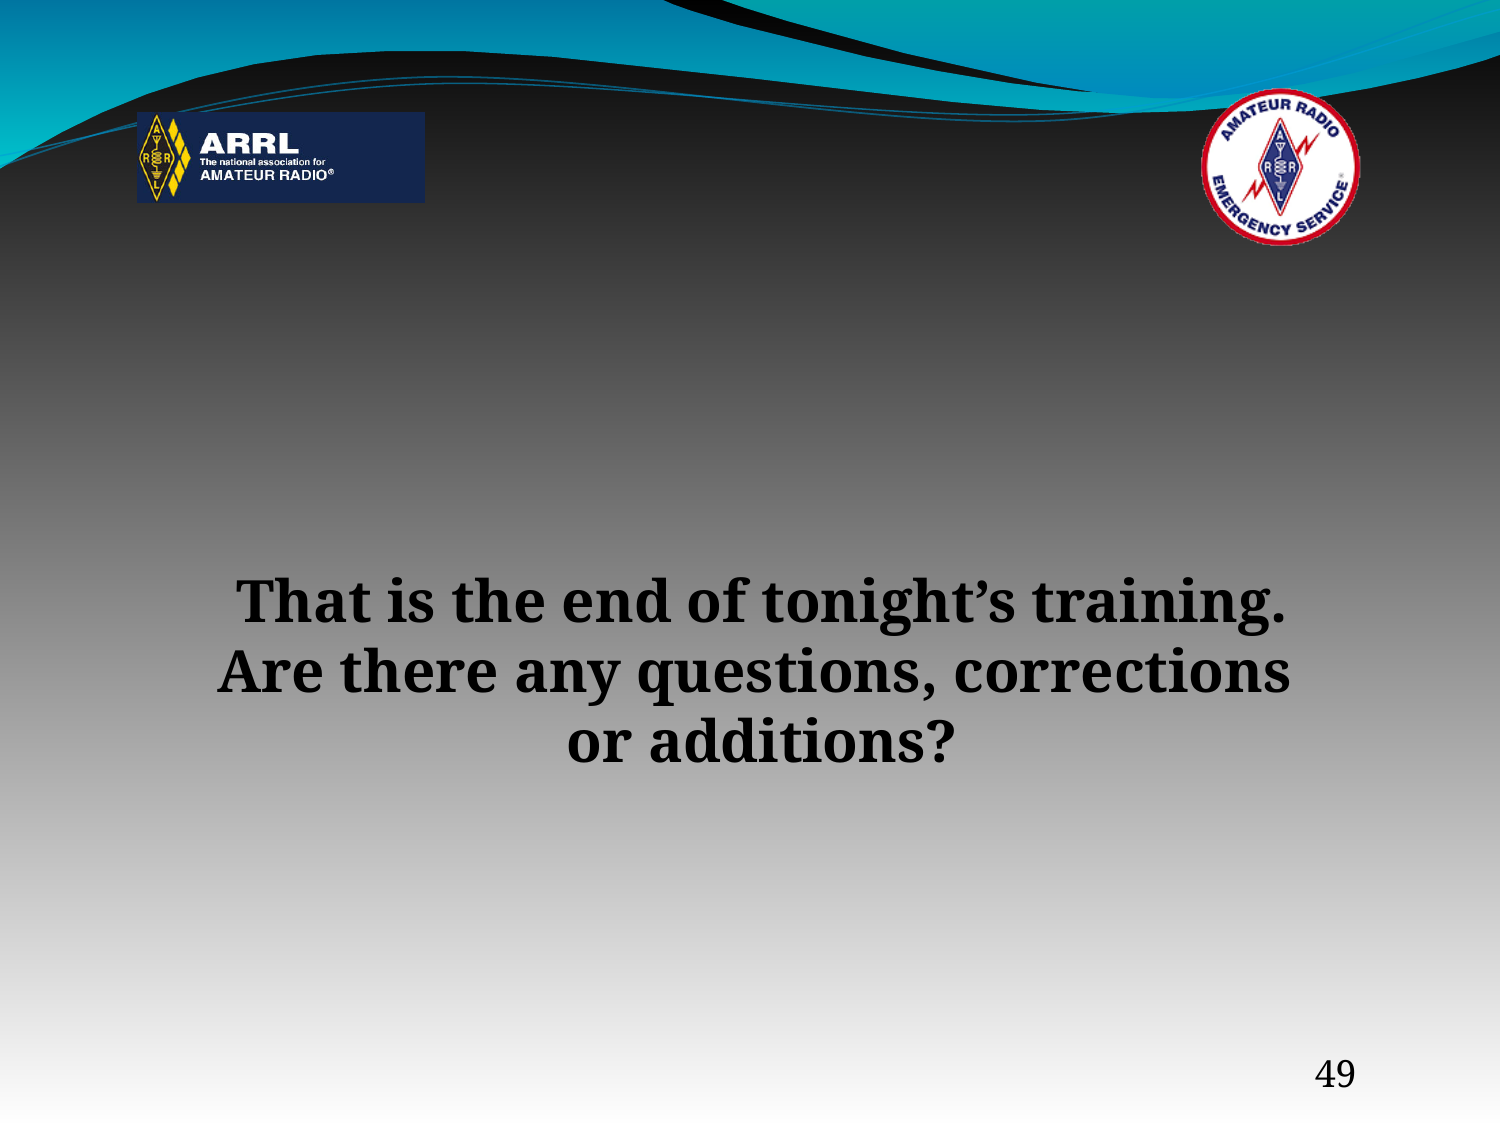

#
That is the end of tonight’s training.
Are there any questions, corrections
or additions?